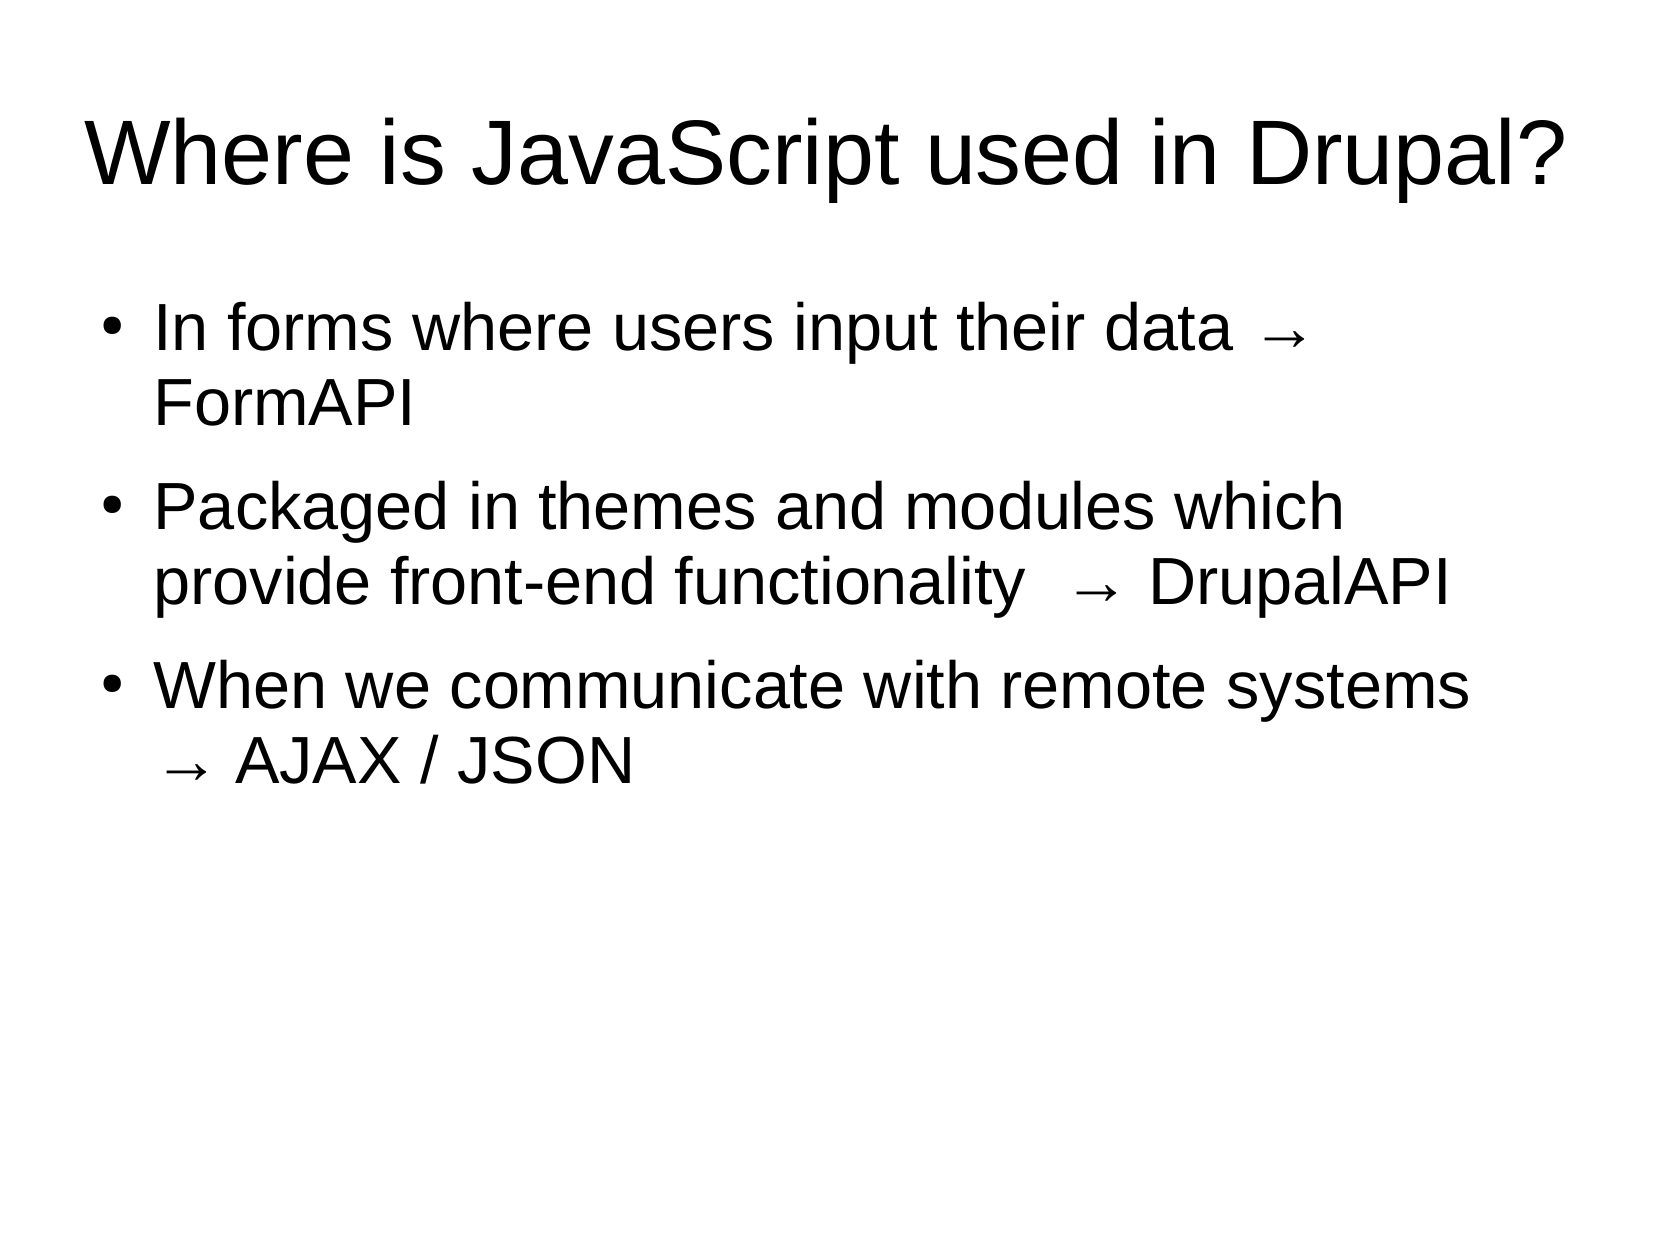

# Where is JavaScript used in Drupal?
In forms where users input their data → FormAPI
Packaged in themes and modules which provide front-end functionality → DrupalAPI
When we communicate with remote systems → AJAX / JSON